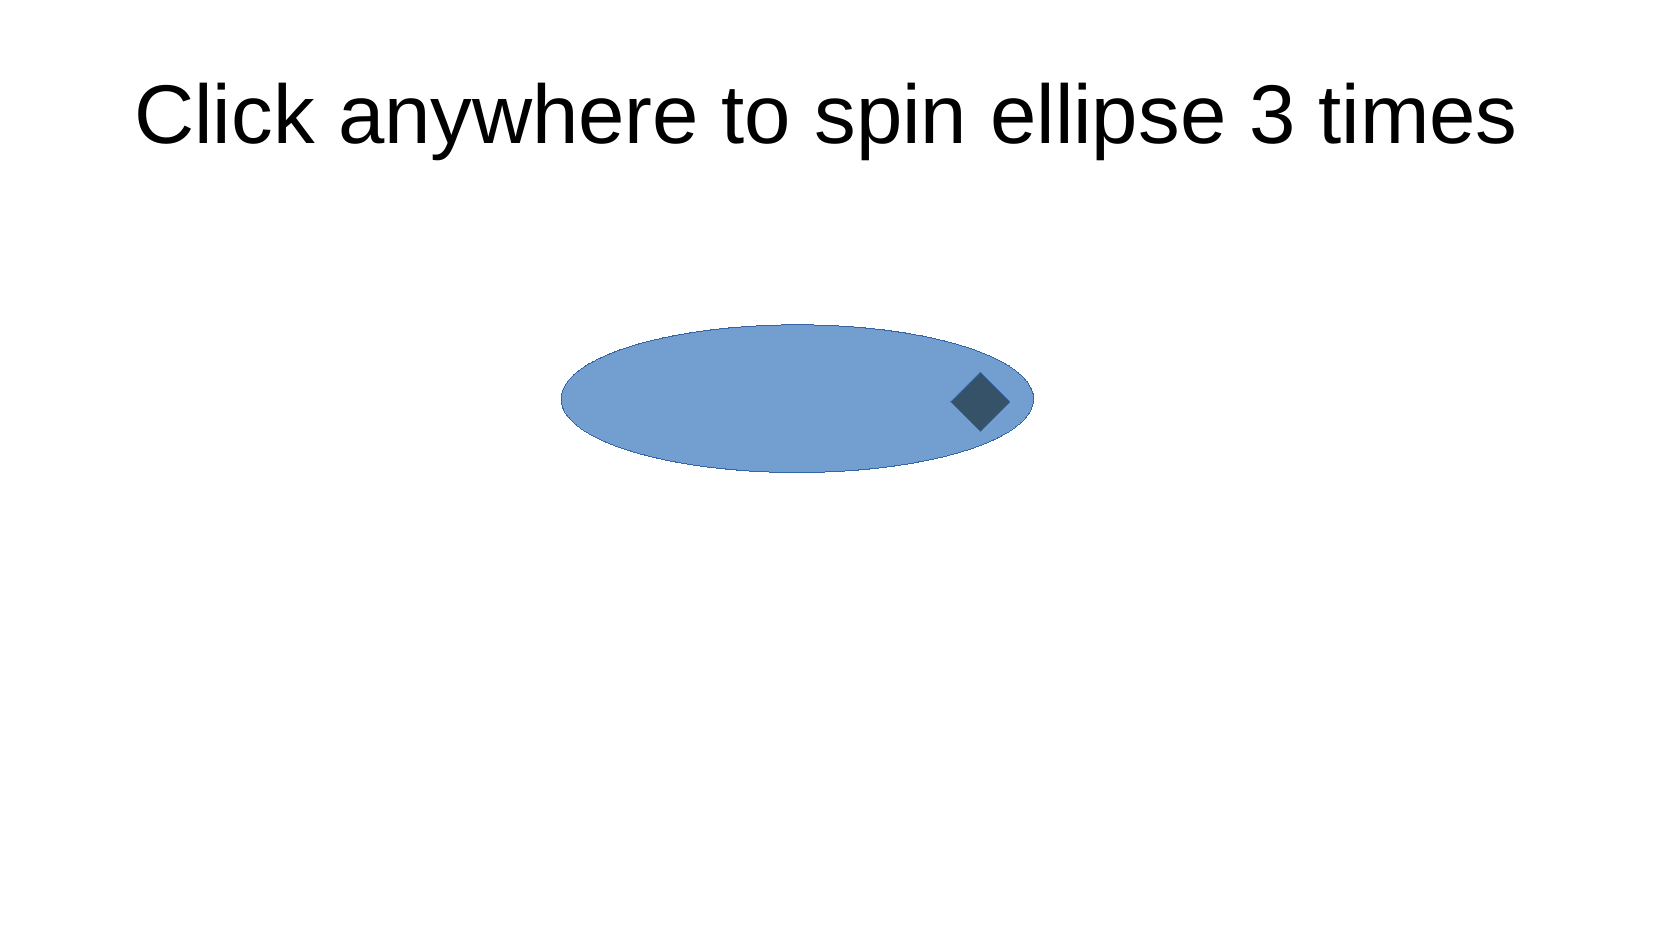

# Click anywhere to spin ellipse 3 times